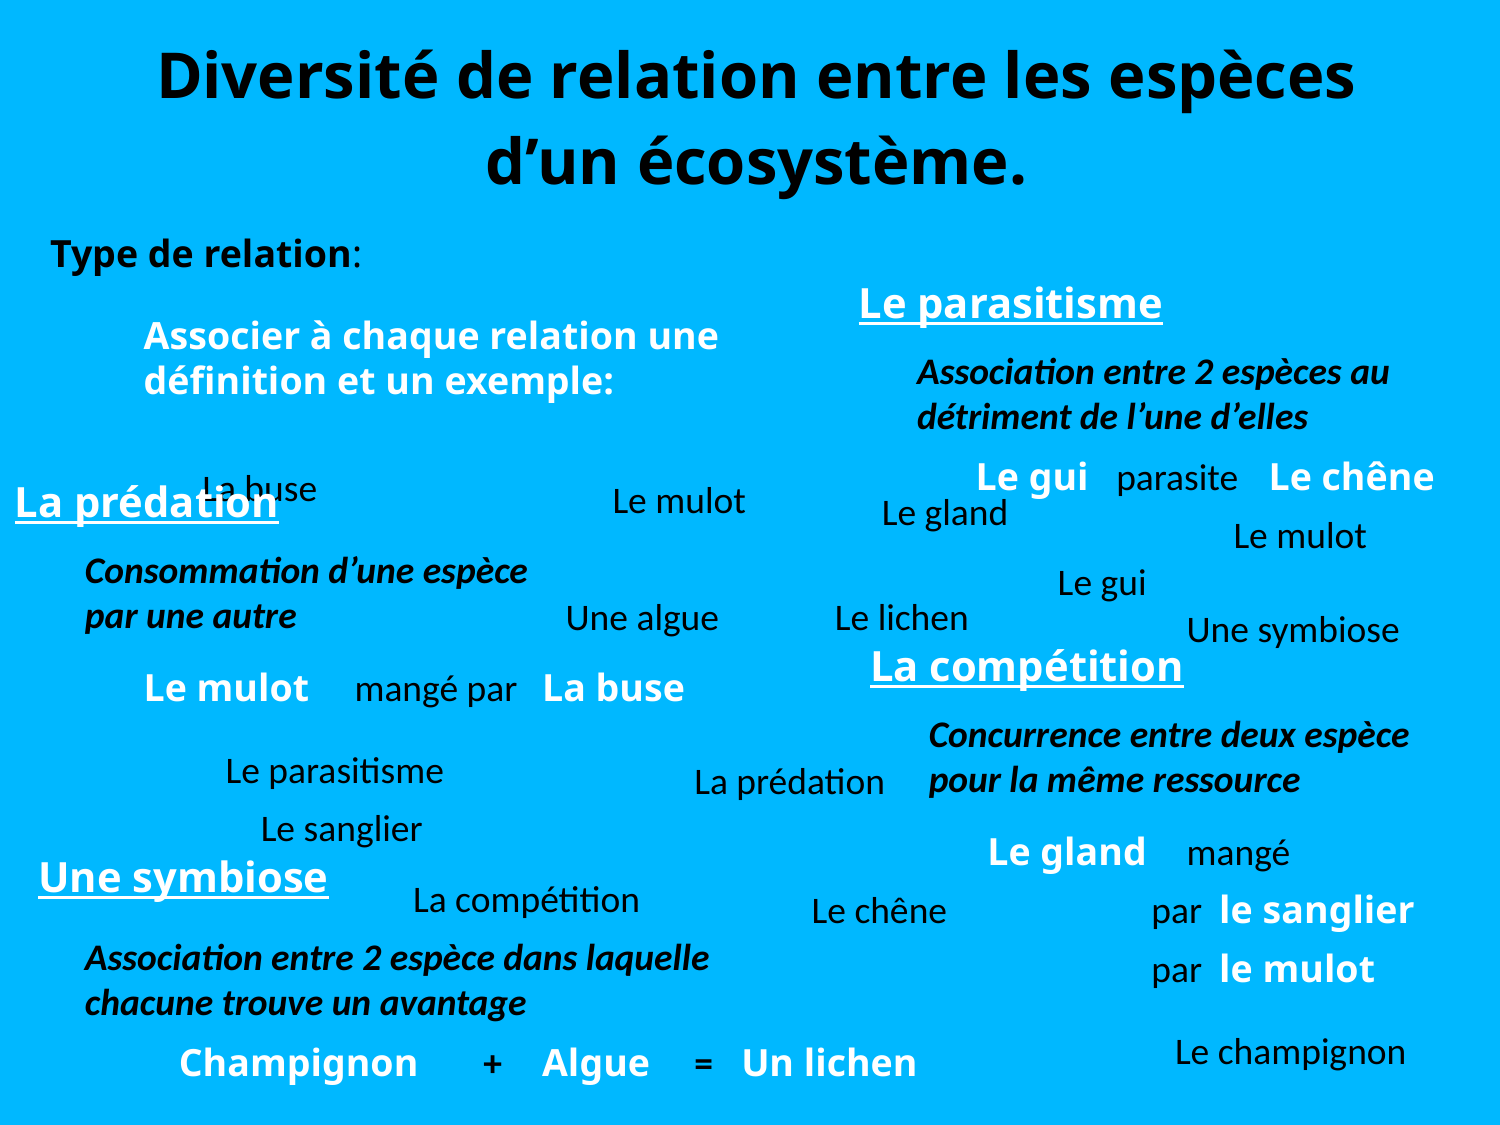

Diversité de relation entre les espèces d’un écosystème.
Type de relation:
Le parasitisme
Associer à chaque relation une définition et un exemple:
Association entre 2 espèces au détriment de l’une d’elles
Le gui
parasite
Le chêne
La buse
La prédation
Le mulot
Le gland
Le mulot
Consommation d’une espèce par une autre
Le gui
Une algue
Le lichen
Une symbiose
La compétition
Le mulot
mangé par
La buse
Concurrence entre deux espèce pour la même ressource
Le parasitisme
La prédation
Le sanglier
Le gland
mangé
Une symbiose
La compétition
Le chêne
par le sanglier
Association entre 2 espèce dans laquelle chacune trouve un avantage
par le mulot
Le champignon
Champignon
+
Algue
=
Un lichen